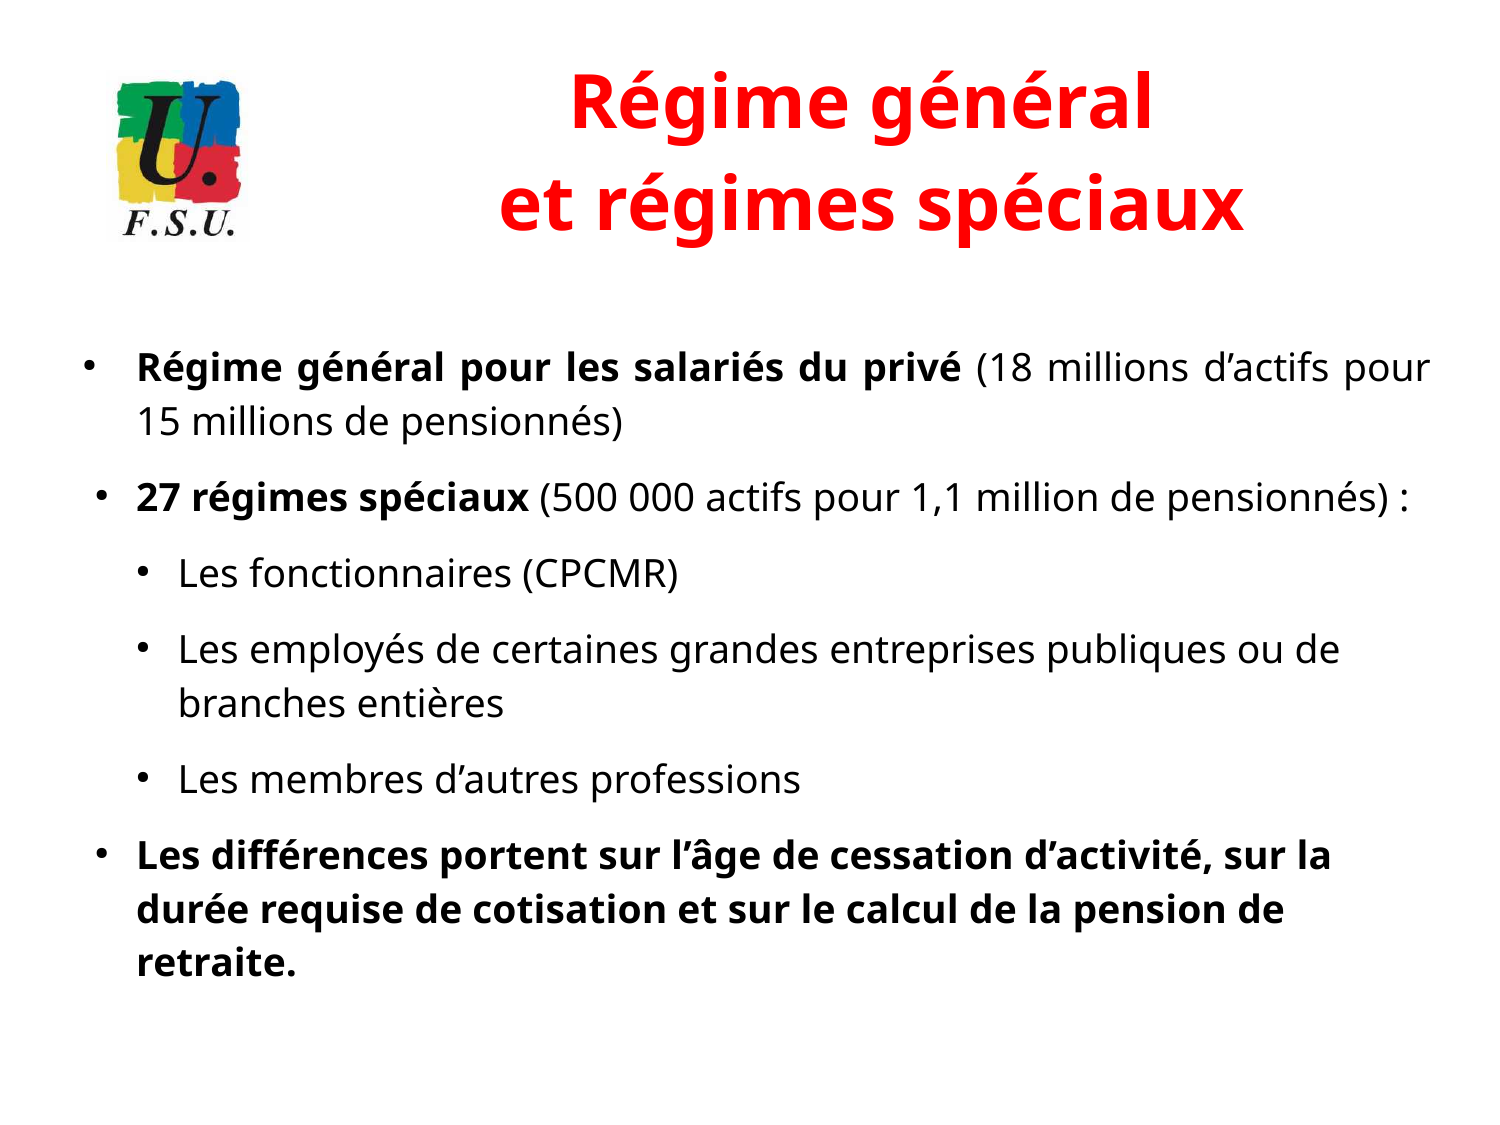

# Régime général et régimes spéciaux
Régime général pour les salariés du privé (18 millions d’actifs pour 15 millions de pensionnés)
27 régimes spéciaux (500 000 actifs pour 1,1 million de pensionnés) :
Les fonctionnaires (CPCMR)
Les employés de certaines grandes entreprises publiques ou de branches entières
Les membres d’autres professions
Les différences portent sur l’âge de cessation d’activité, sur la durée requise de cotisation et sur le calcul de la pension de retraite.